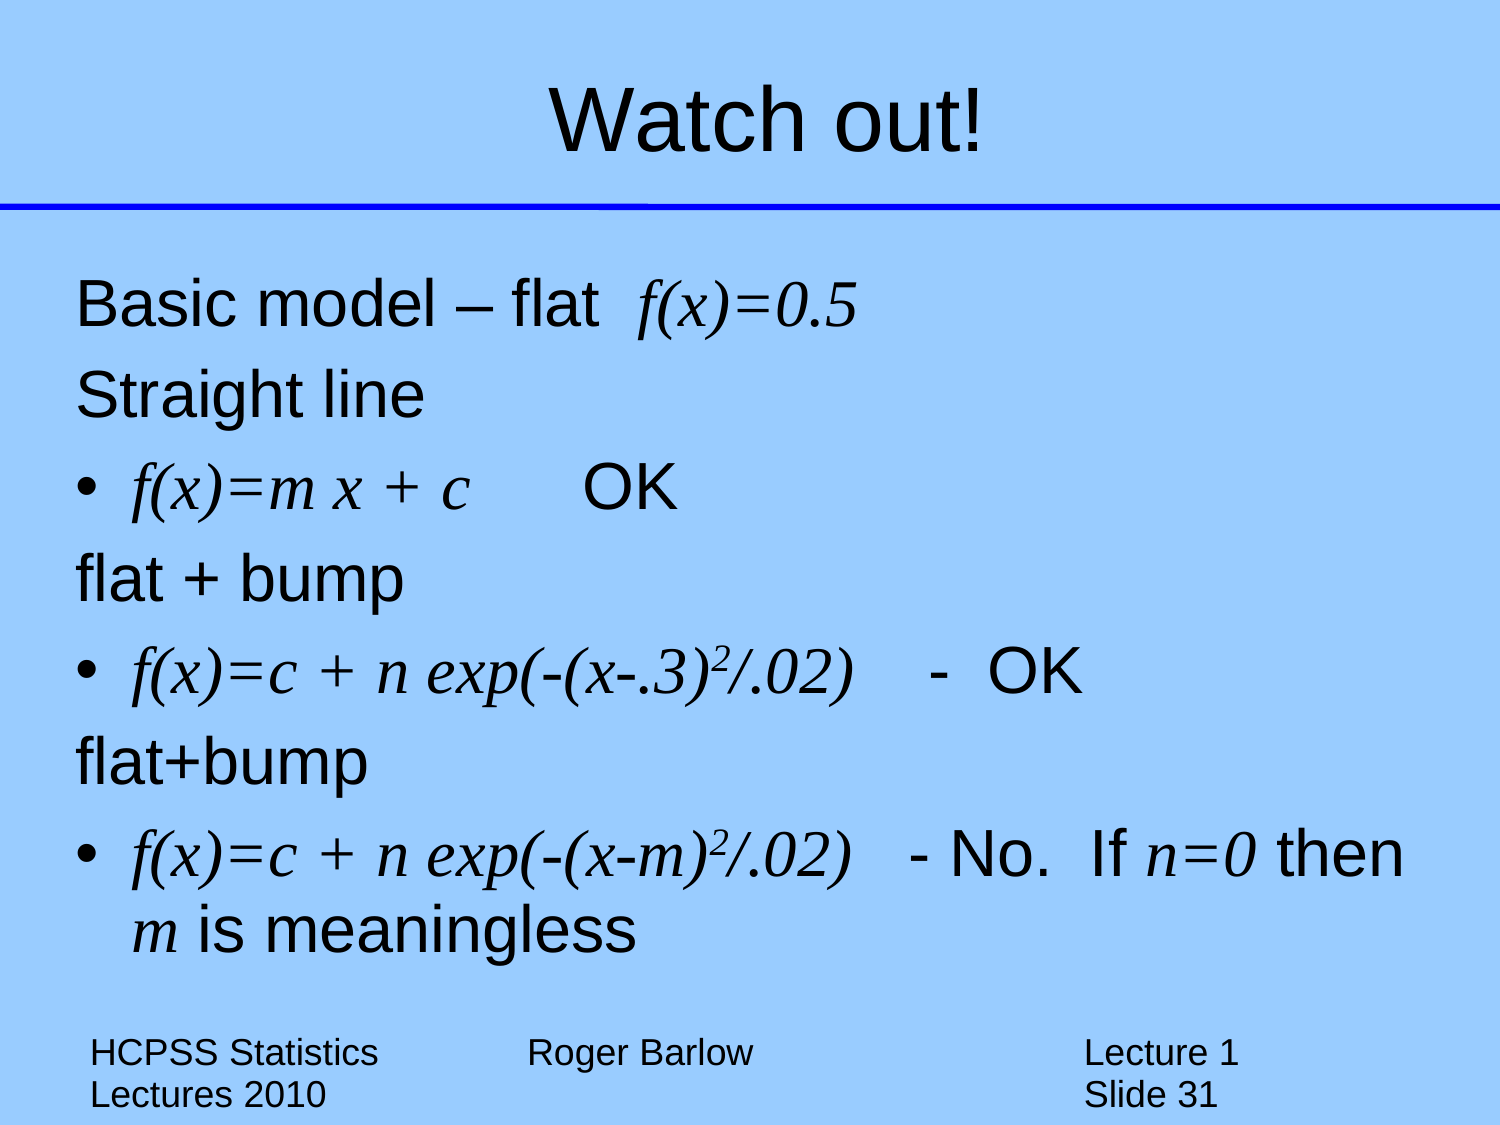

# Watch out!
Basic model – flat f(x)=0.5
Straight line
f(x)=m x + c OK
flat + bump
f(x)=c + n exp(-(x-.3)2/.02) - OK
flat+bump
f(x)=c + n exp(-(x-m)2/.02) - No. If n=0 then m is meaningless
31